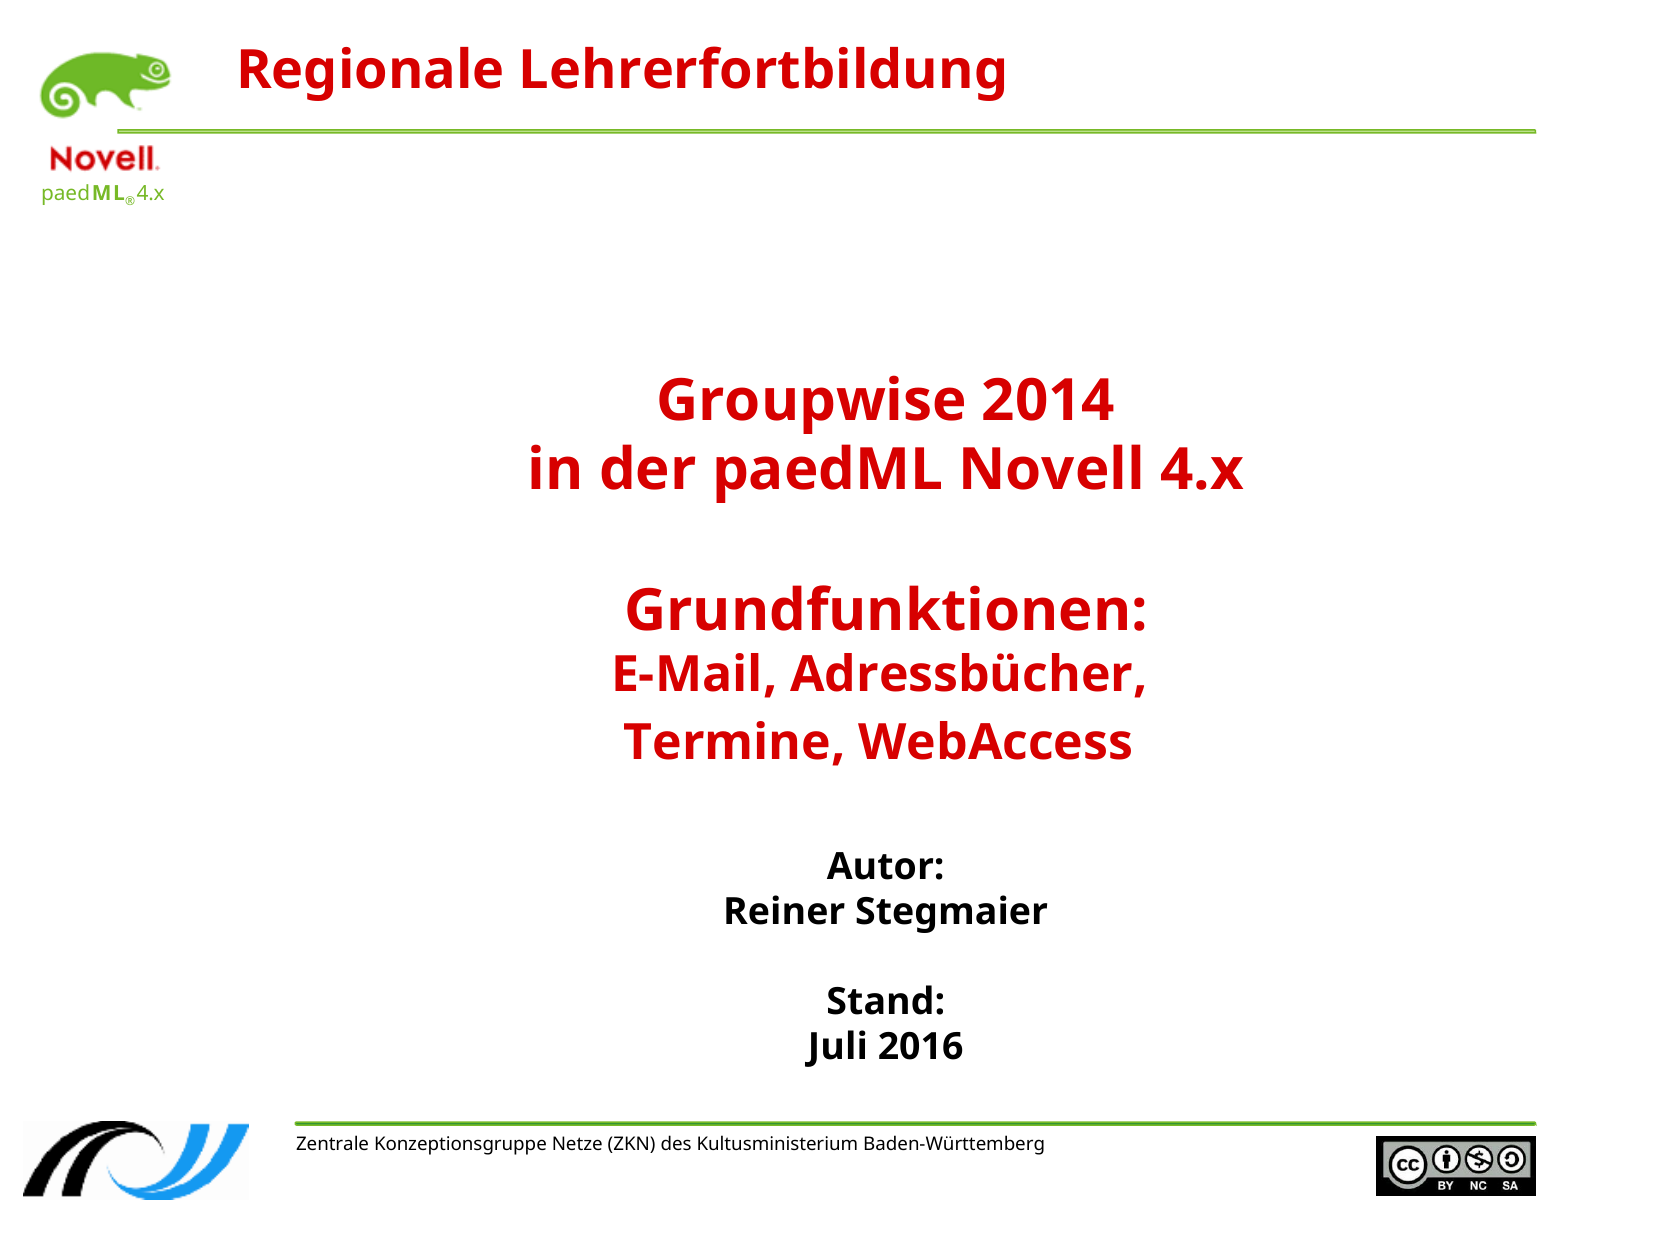

# Regionale Lehrerfortbildung
Groupwise 2014
in der paedML Novell 4.x
Grundfunktionen:
E-Mail, Adressbücher,
Termine, WebAccess
Autor:
Reiner Stegmaier
Stand:
Juli 2016
Zentrale Konzeptionsgruppe Netze (ZKN) des Kultusministerium Baden-Württemberg